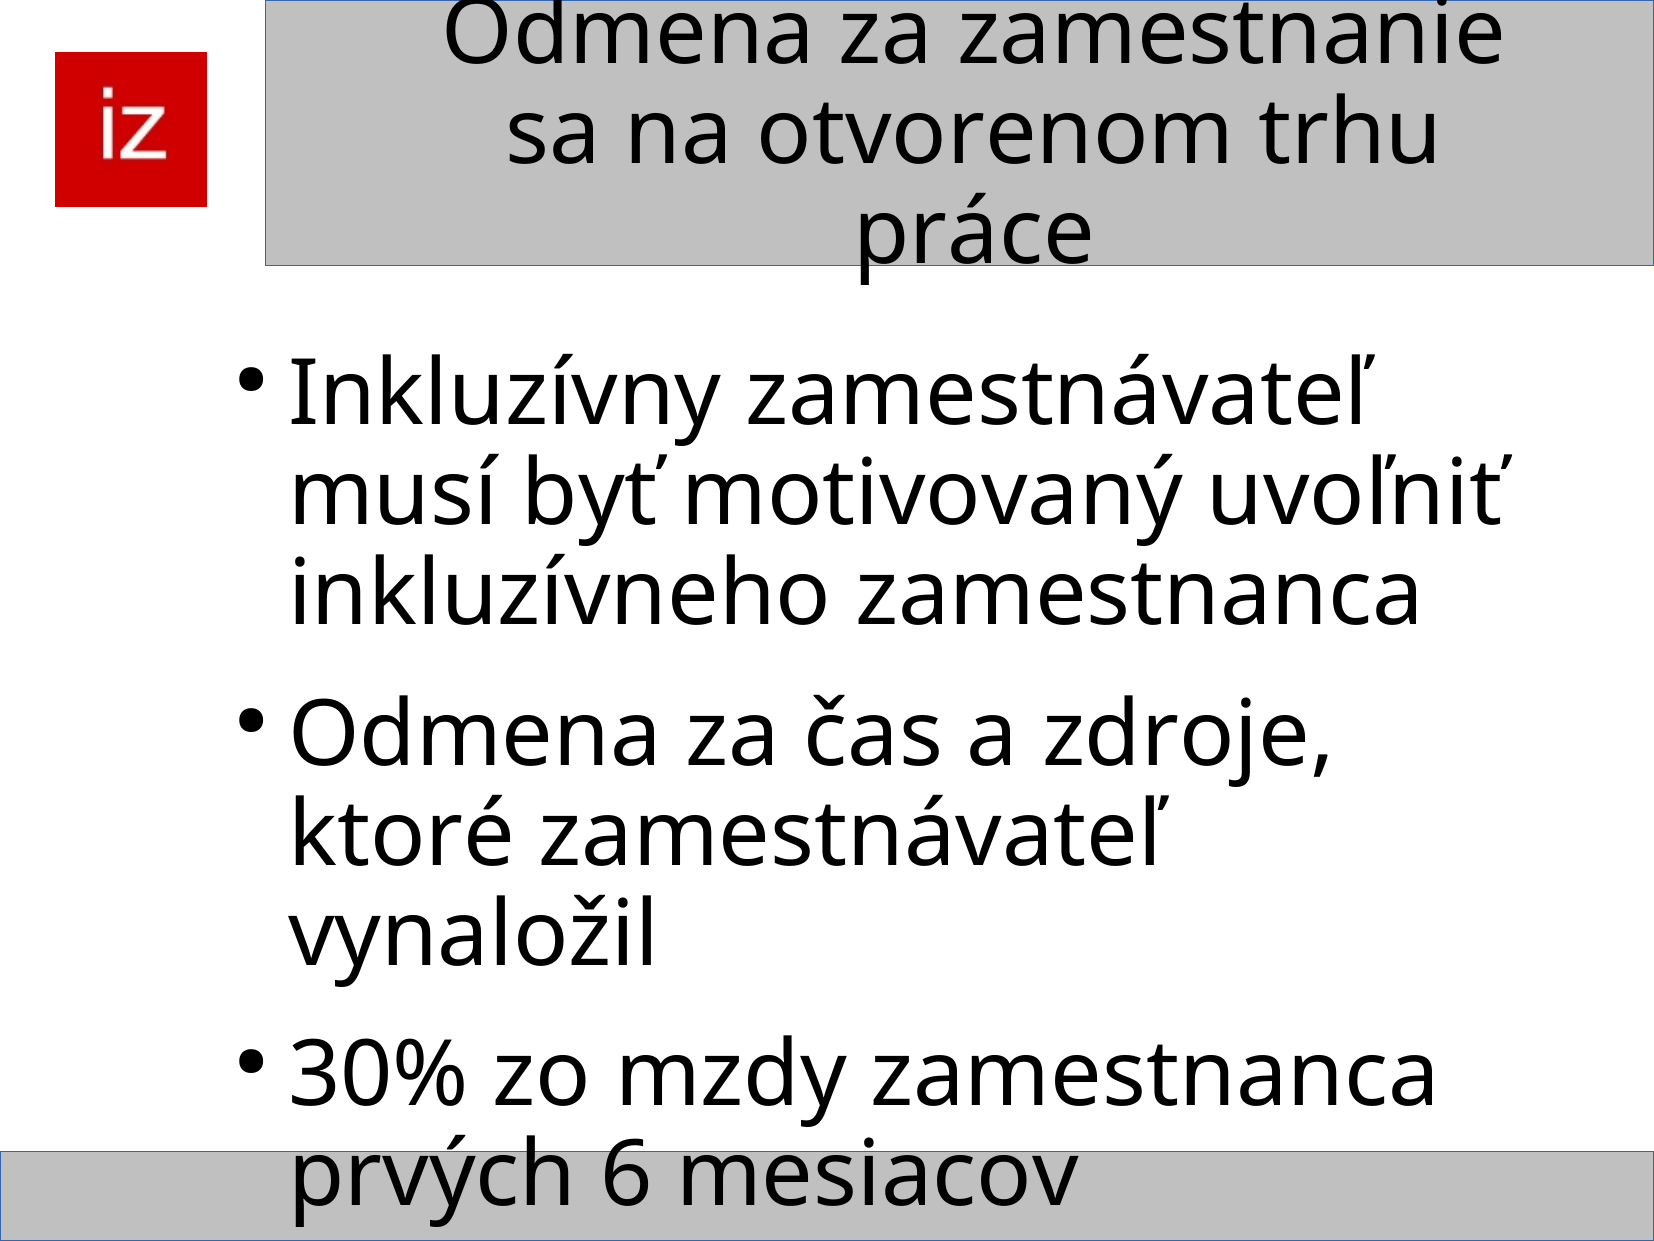

# Odmena za zamestnanie sa na otvorenom trhu práce
Inkluzívny zamestnávateľ musí byť motivovaný uvoľniť inkluzívneho zamestnanca
Odmena za čas a zdroje, ktoré zamestnávateľ vynaložil
30% zo mzdy zamestnanca prvých 6 mesiacov